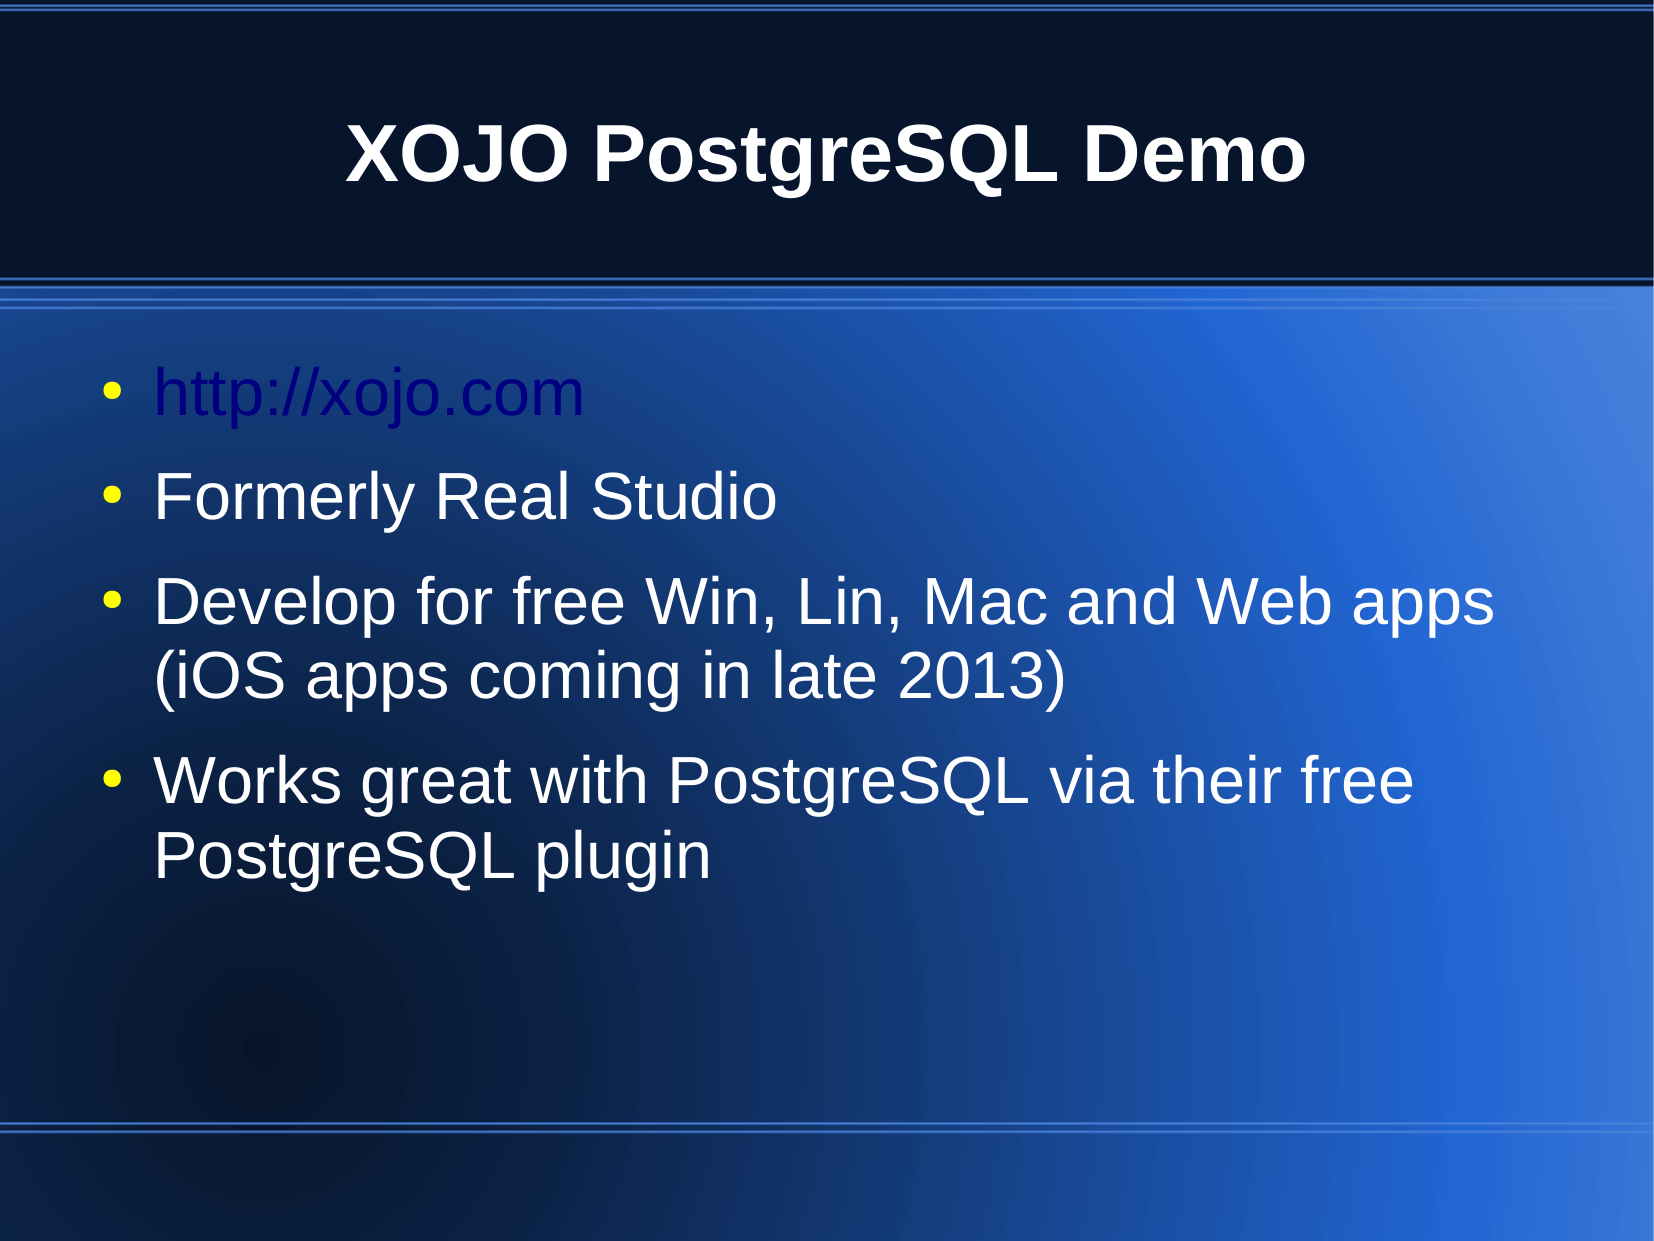

# XOJO PostgreSQL Demo
http://xojo.com
Formerly Real Studio
Develop for free Win, Lin, Mac and Web apps (iOS apps coming in late 2013)
Works great with PostgreSQL via their free PostgreSQL plugin